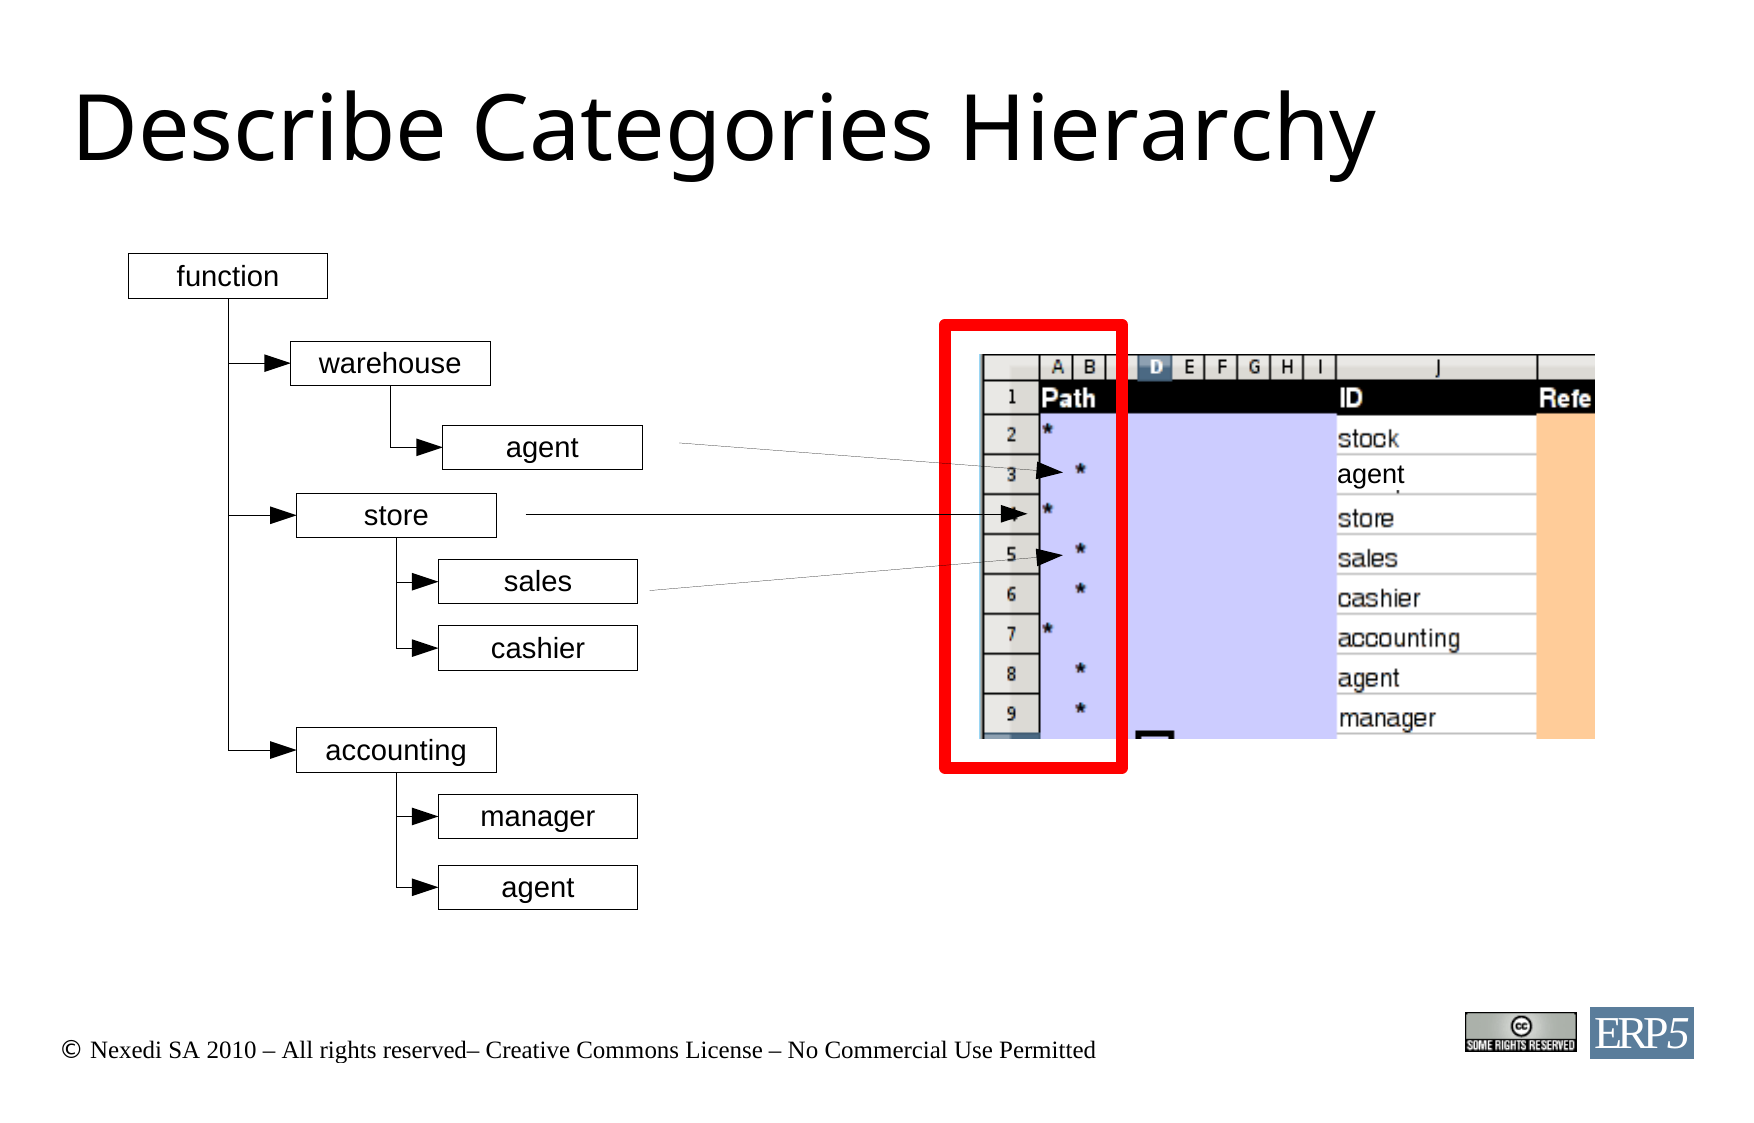

# Describe Categories Hierarchy
function
warehouse
agent
agent
store
sales
cashier
accounting
manager
agent